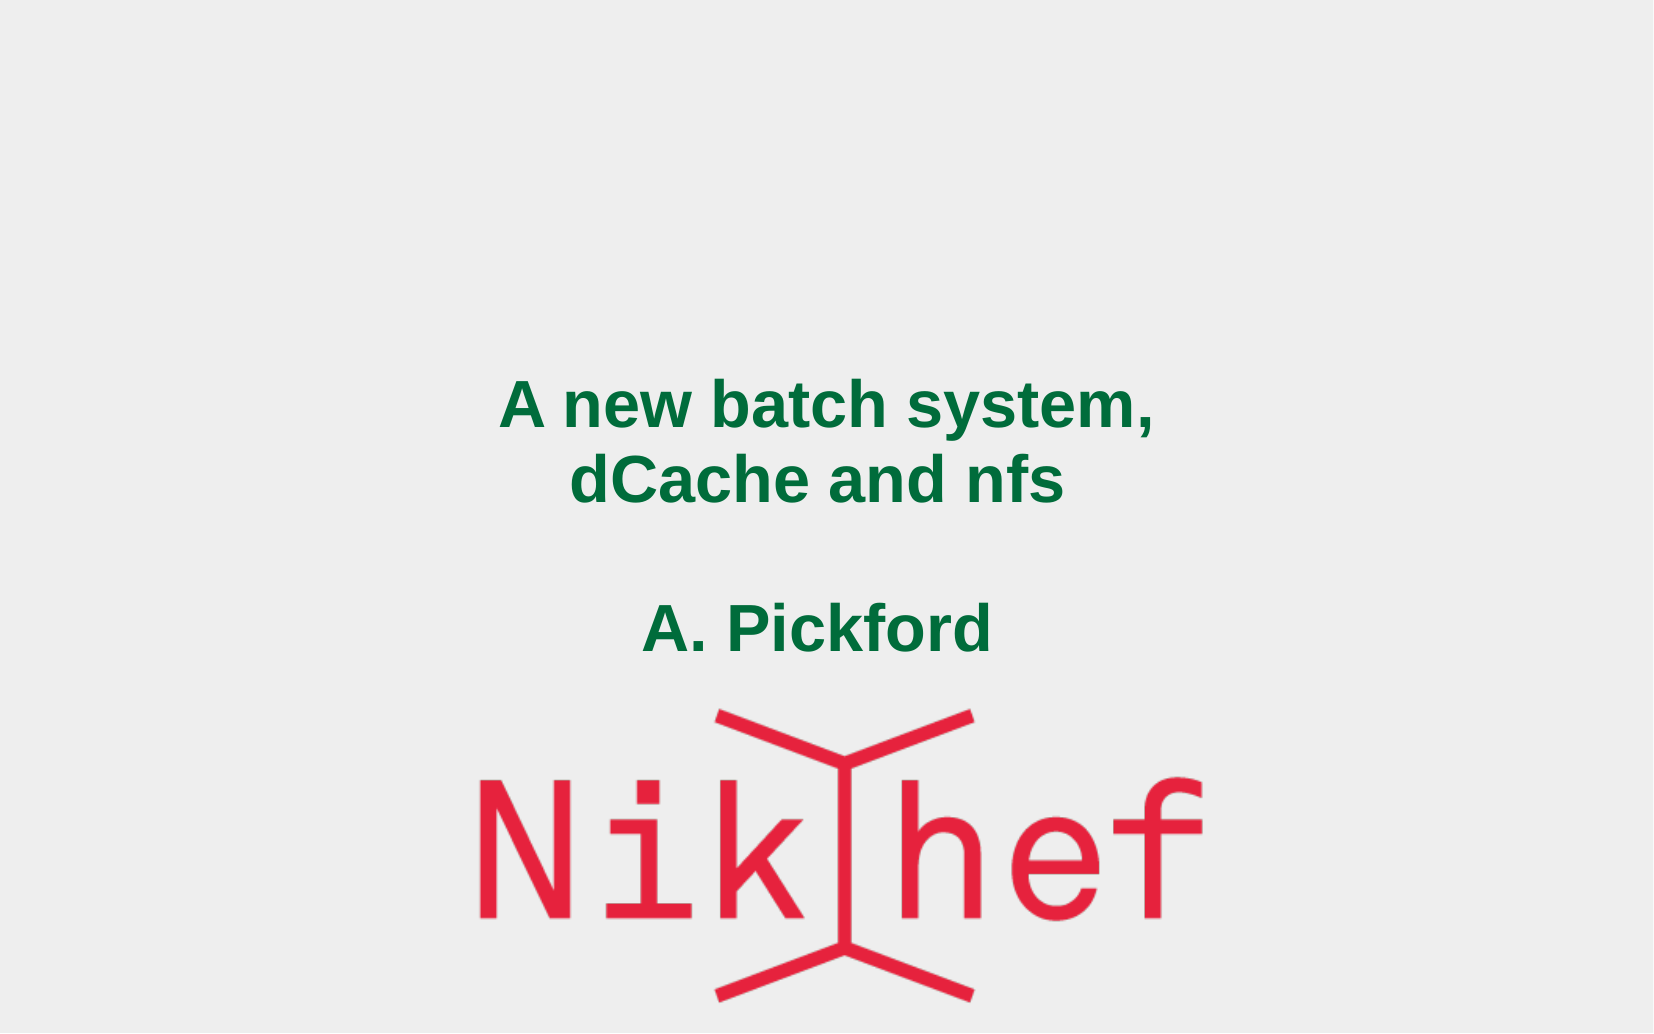

# A new batch system,
dCache and nfs
A. Pickford